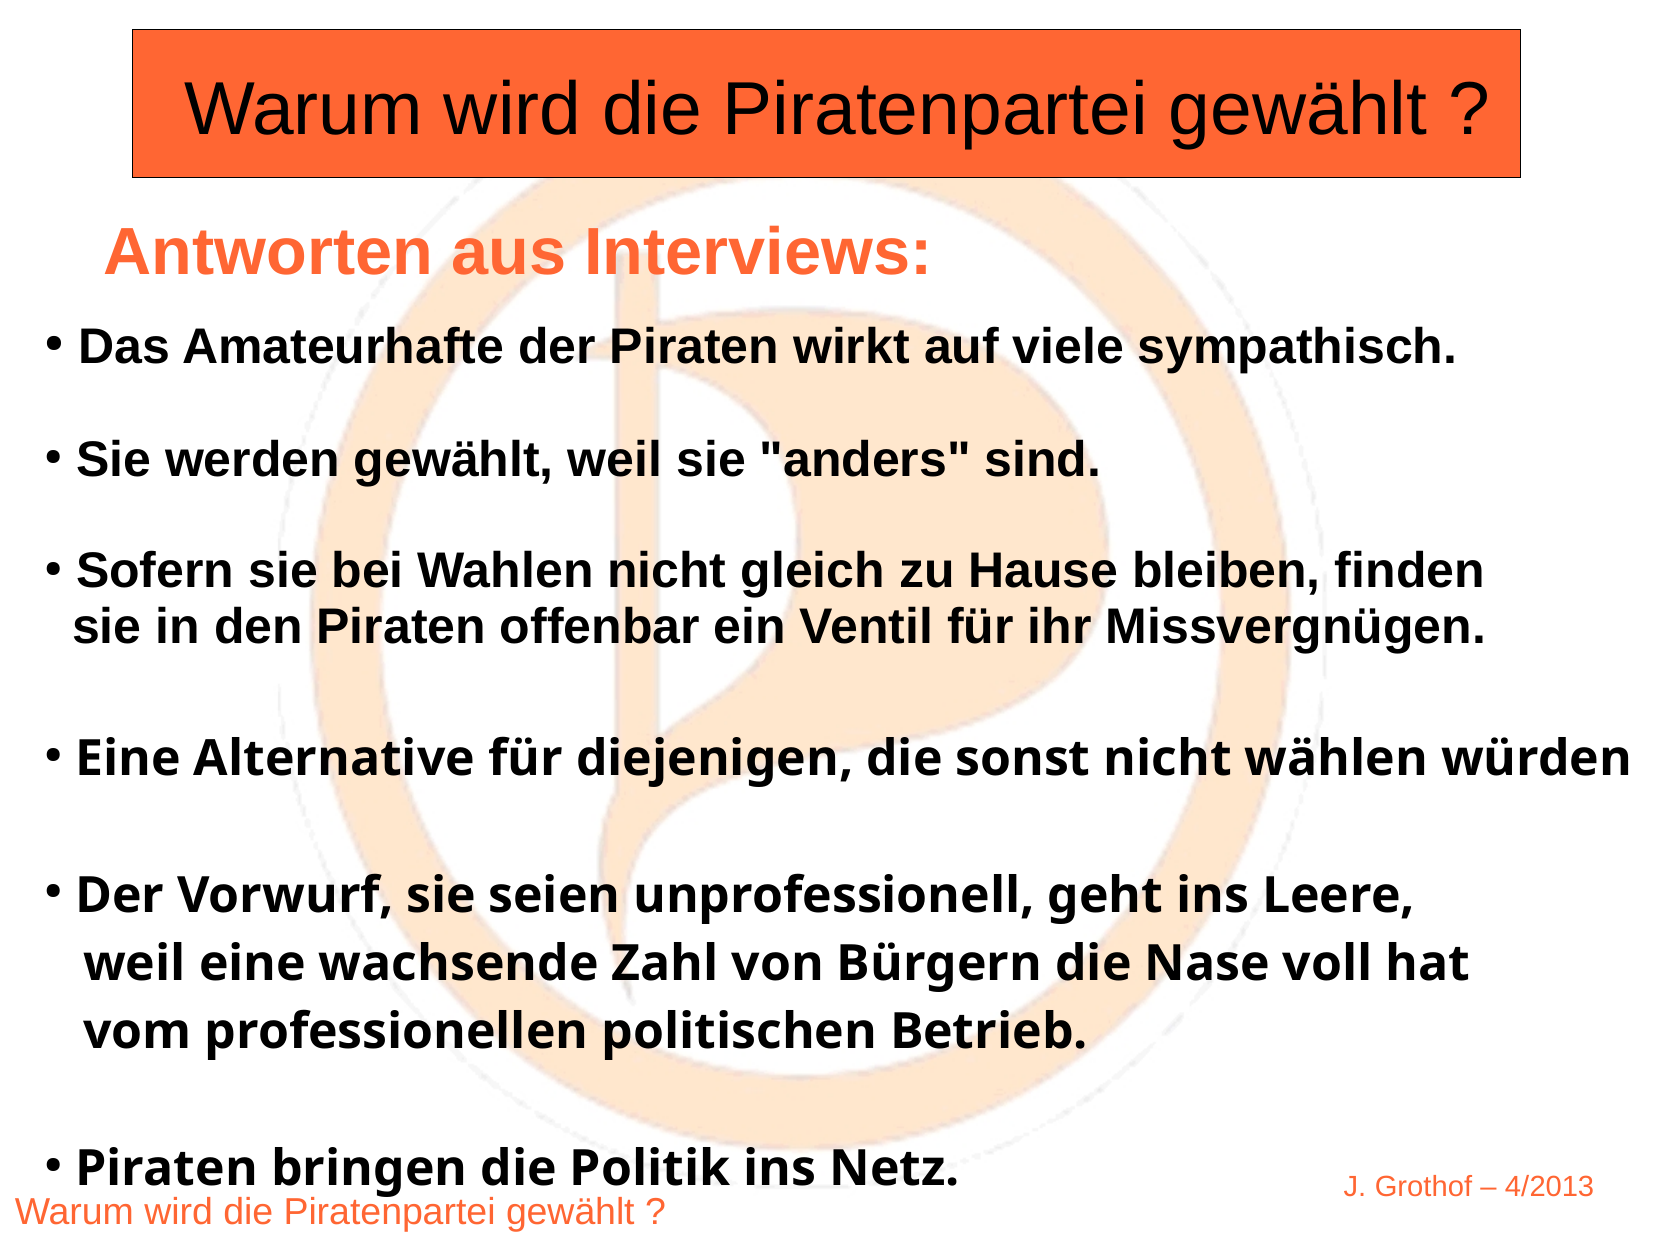

Warum wird die Piratenpartei gewählt ?
Antworten aus Interviews:
 Das Amateurhafte der Piraten wirkt auf viele sympathisch.
 Sie werden gewählt, weil sie "anders" sind.
 Sofern sie bei Wahlen nicht gleich zu Hause bleiben, finden
 sie in den Piraten offenbar ein Ventil für ihr Missvergnügen.
 Eine Alternative für diejenigen, die sonst nicht wählen würden
 Der Vorwurf, sie seien unprofessionell, geht ins Leere,
 weil eine wachsende Zahl von Bürgern die Nase voll hat
 vom professionellen politischen Betrieb.
 Piraten bringen die Politik ins Netz.
Warum wird die Piratenpartei gewählt ?